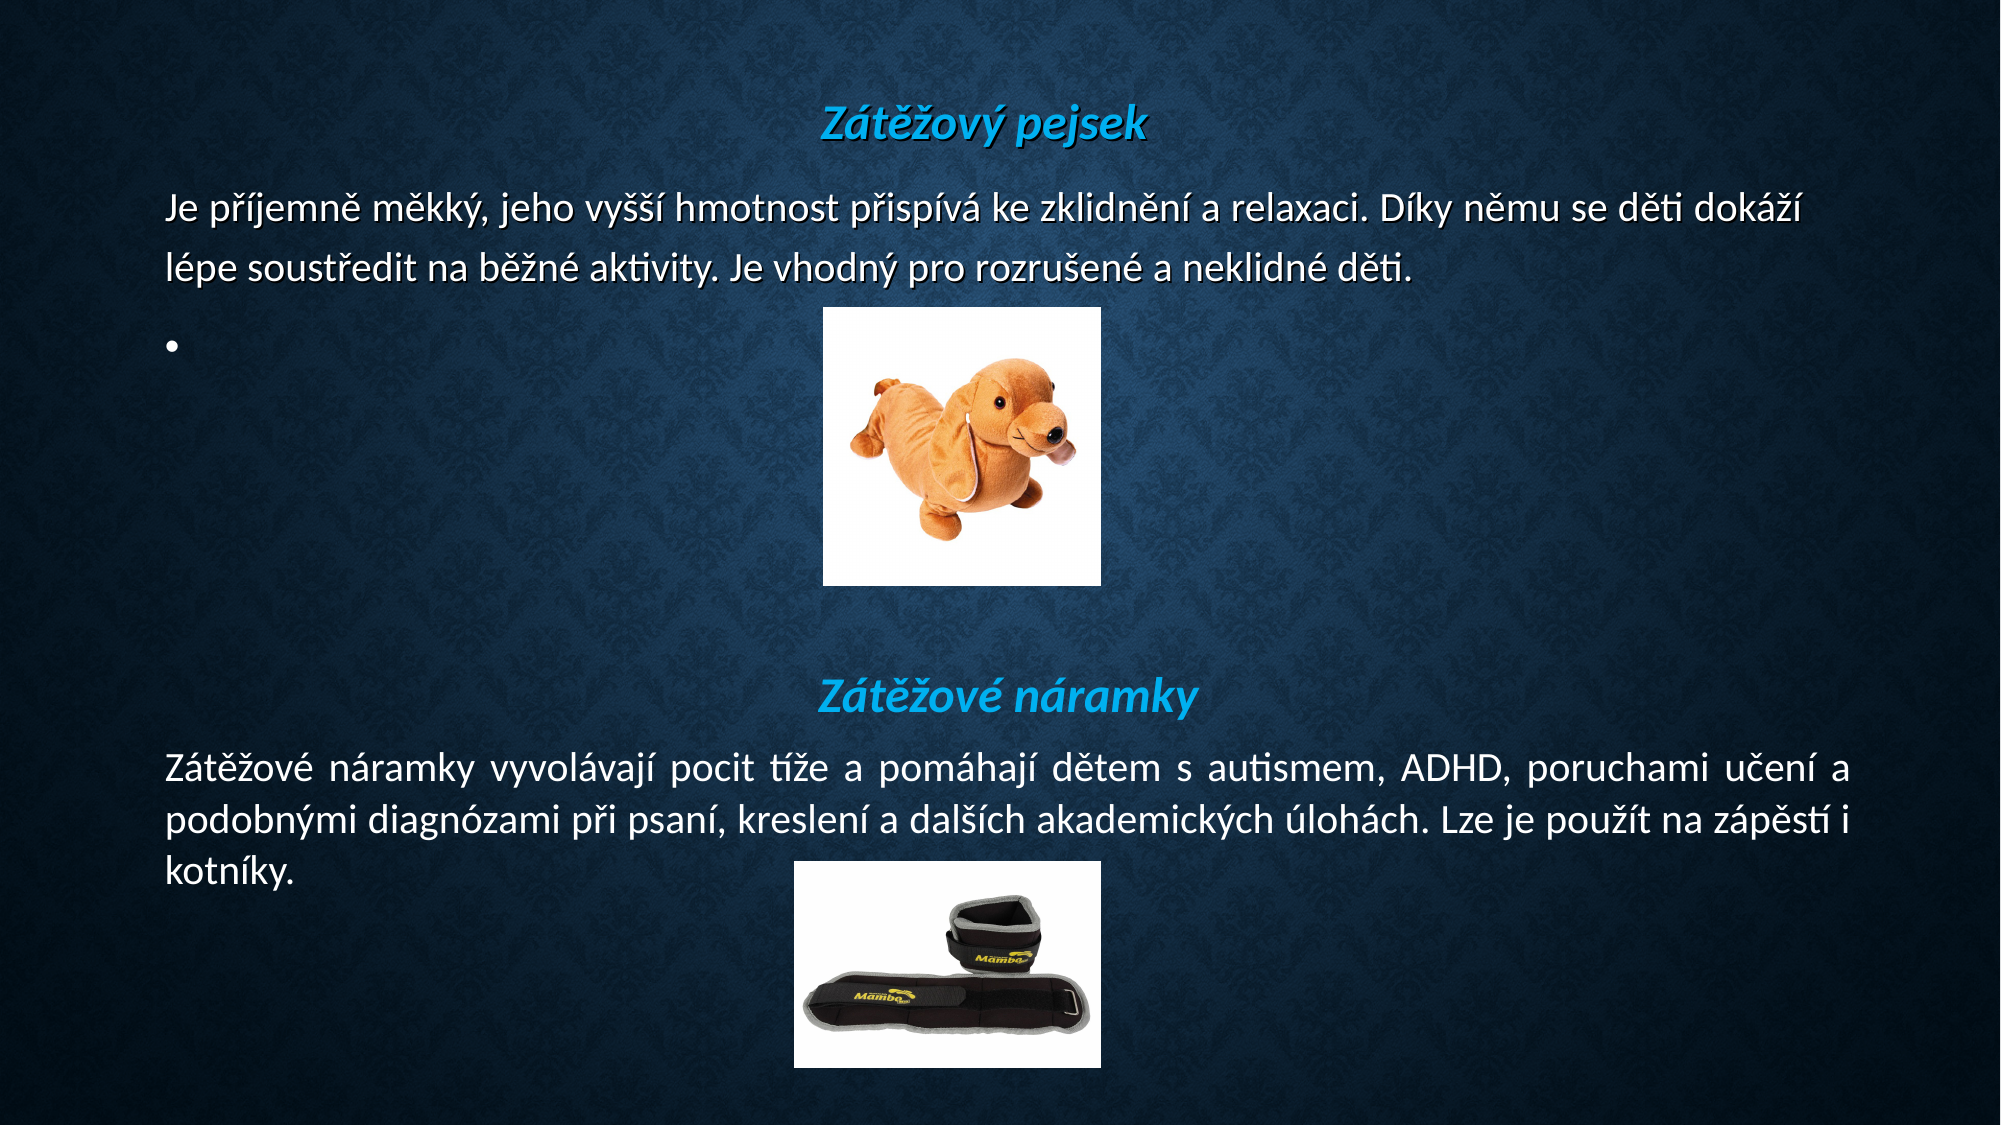

# Zátěžový pejsek
Je příjemně měkký, jeho vyšší hmotnost přispívá ke zklidnění a relaxaci. Díky němu se děti dokáží lépe soustředit na běžné aktivity. Je vhodný pro rozrušené a neklidné děti.
Zátěžové náramky
Zátěžové náramky vyvolávají pocit tíže a pomáhají dětem s autismem, ADHD, poruchami učení a podobnými diagnózami při psaní, kreslení a dalších akademických úlohách. Lze je použít na zápěstí i kotníky.